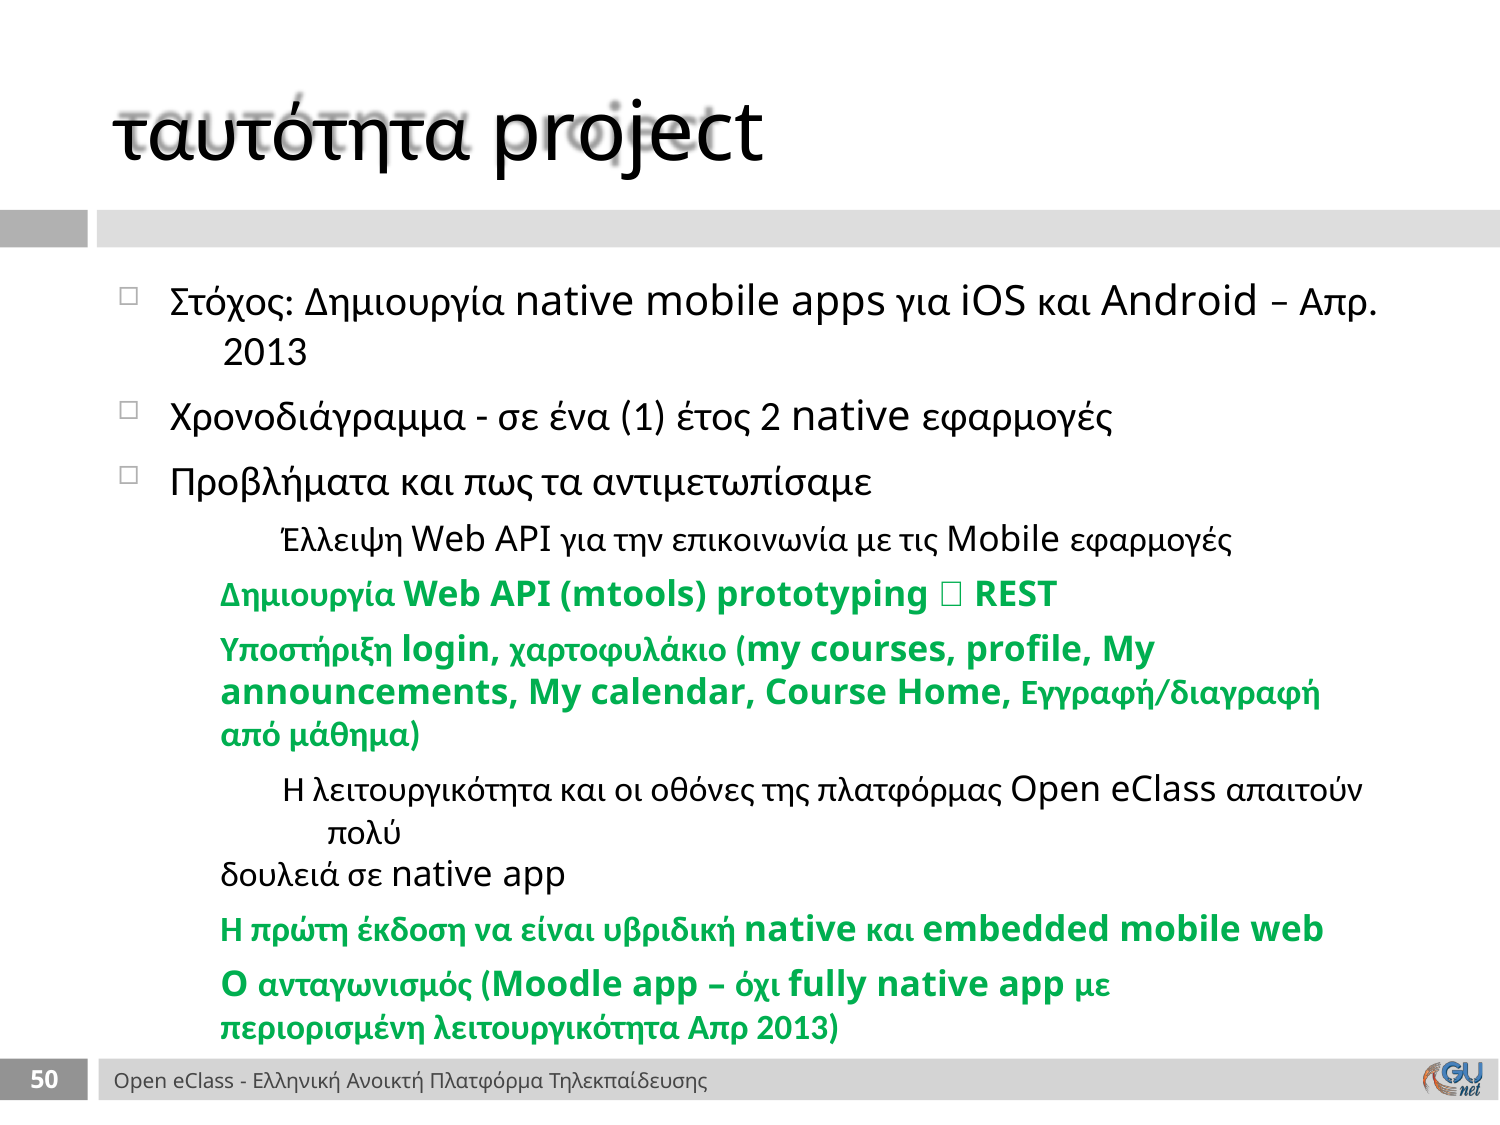

# ταυτότητα project
Στόχος: Δημιουργία native mobile apps για iOS και Android – Απρ. 2013
Χρονοδιάγραμμα - σε ένα (1) έτος 2 native εφαρμογές
Προβλήματα και πως τα αντιμετωπίσαμε
Έλλειψη Web API για την επικοινωνία με τις Mobile εφαρμογές
Δημιουργία Web API (mtools) prototyping  REST
Υποστήριξη login, χαρτοφυλάκιο (my courses, profile, My announcements, My calendar, Course Home, Εγγραφή/διαγραφή από μάθημα)
Η λειτουργικότητα και οι οθόνες της πλατφόρμας Open eClass απαιτούν πολύ
δουλειά σε native app
Η πρώτη έκδοση να είναι υβριδική native και embedded mobile web
O ανταγωνισμός (Moodle app – όχι fully native app με περιορισμένη λειτουργικότητα Απρ 2013)
50
Open eClass - Ελληνική Ανοικτή Πλατφόρμα Τηλεκπαίδευσης